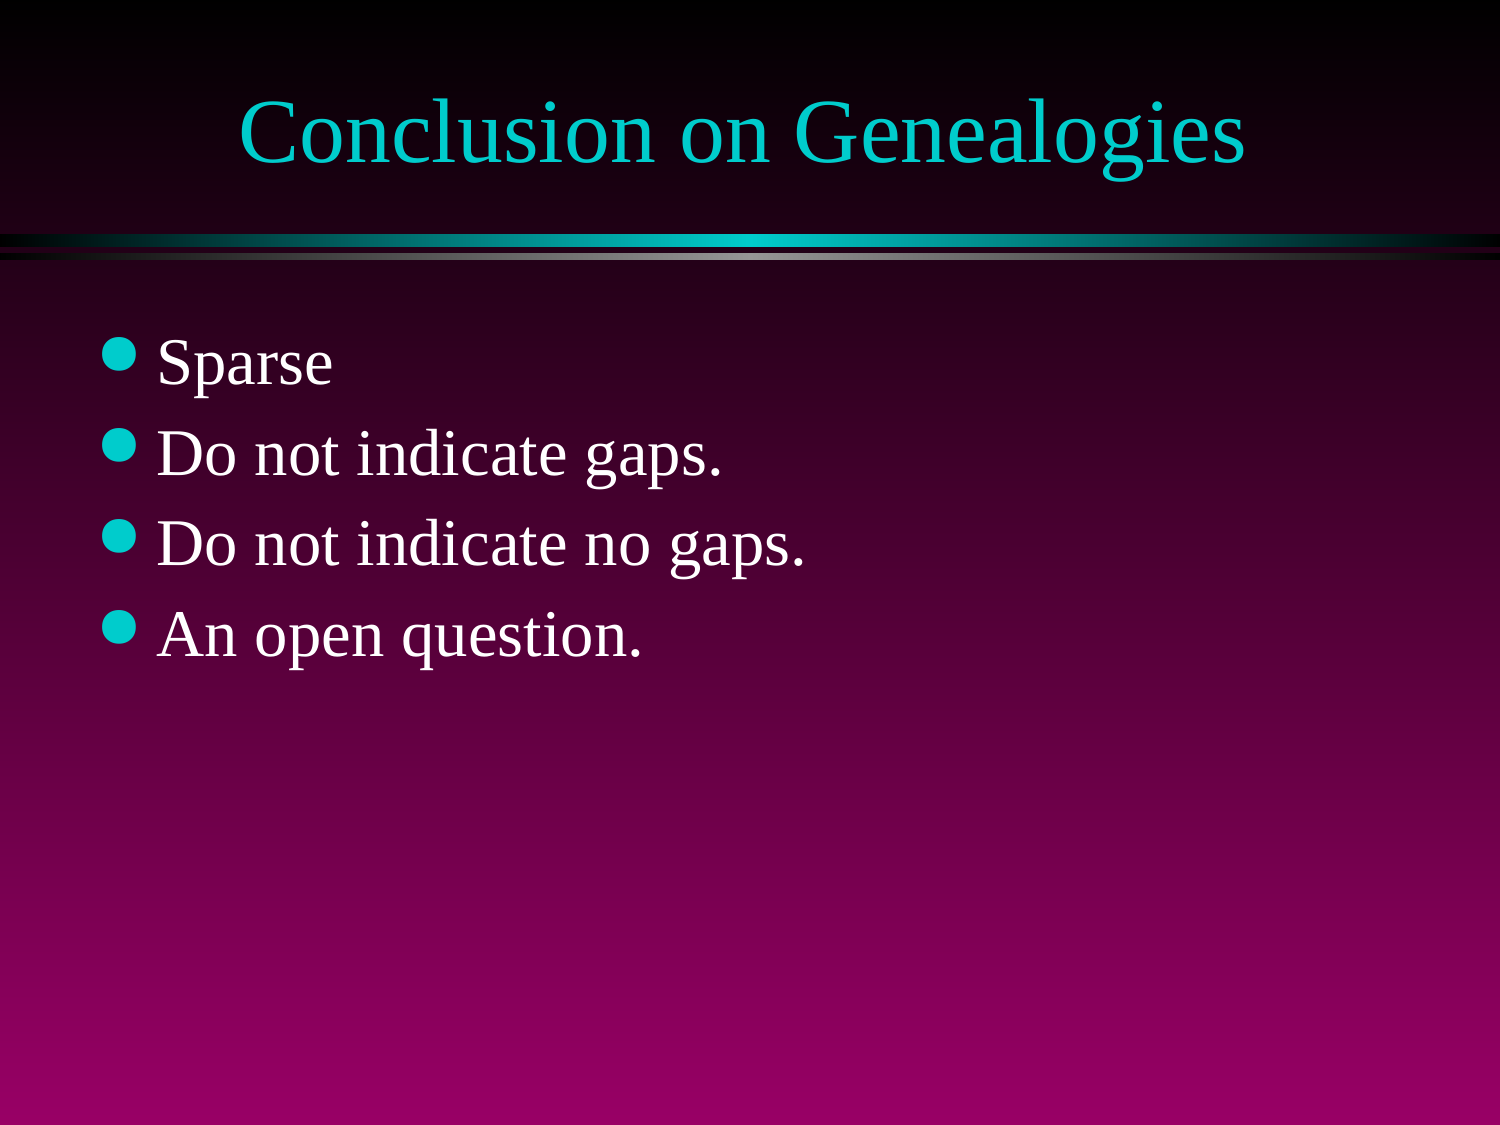

# Conclusion on Genealogies
Sparse
Do not indicate gaps.
Do not indicate no gaps.
An open question.